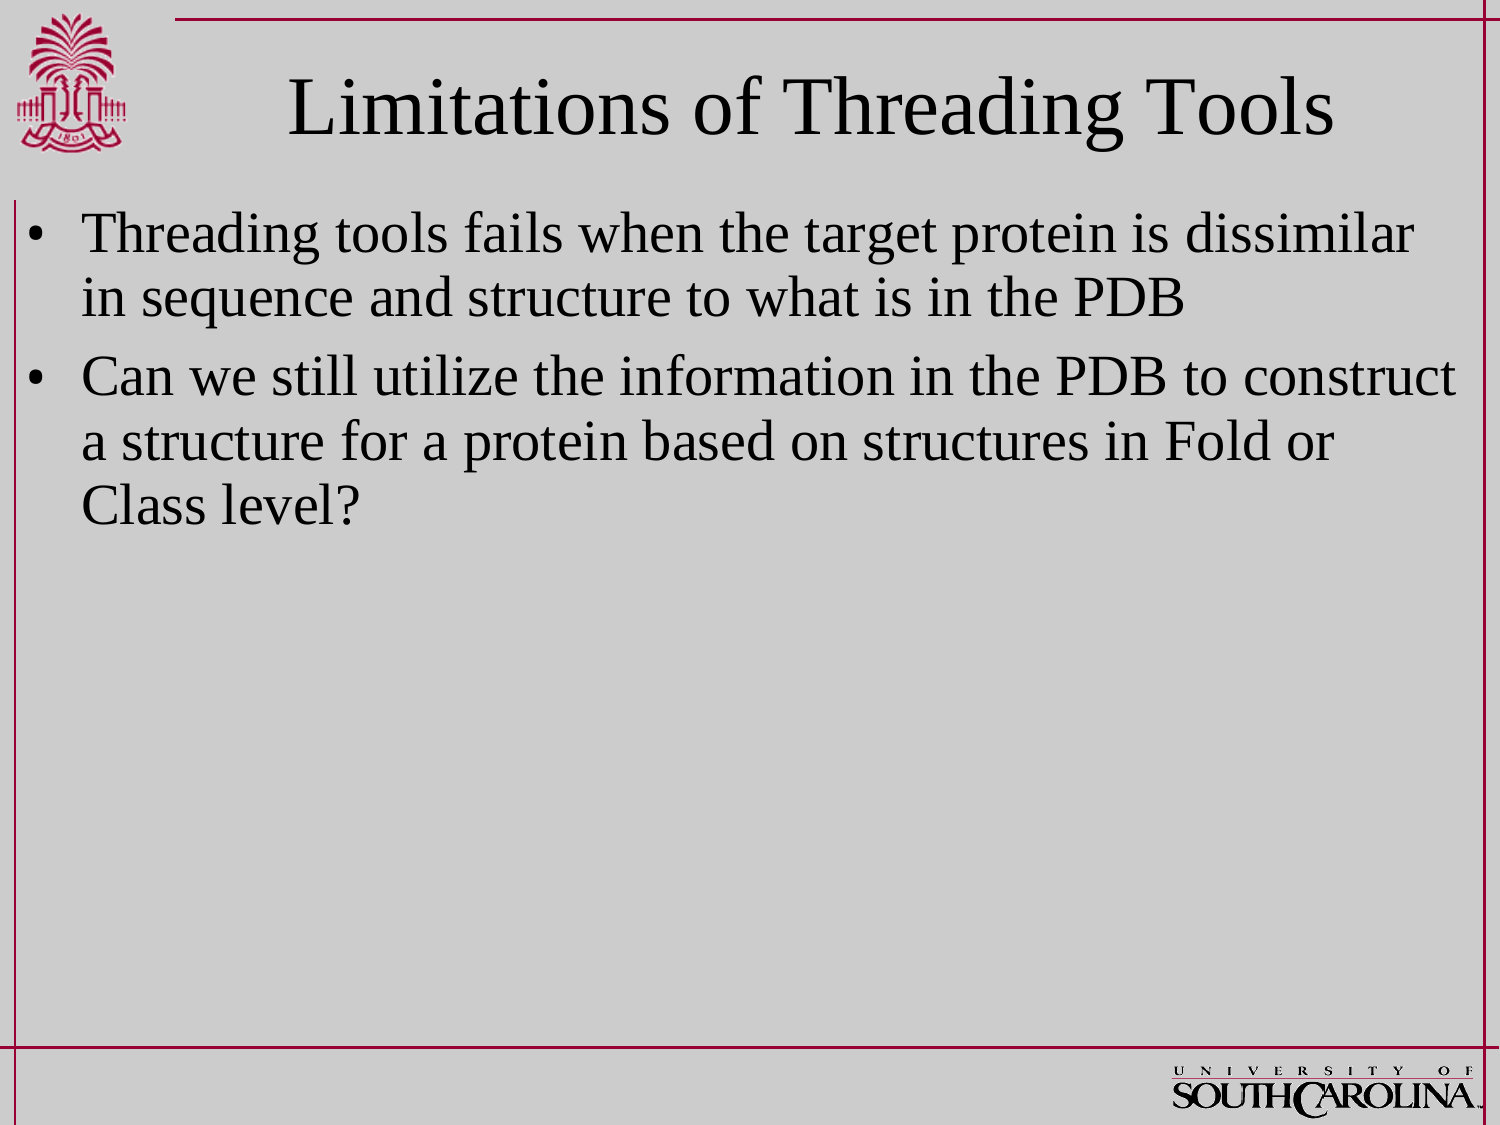

# Limitations of Threading Tools
Threading tools fails when the target protein is dissimilar in sequence and structure to what is in the PDB
Can we still utilize the information in the PDB to construct a structure for a protein based on structures in Fold or Class level?